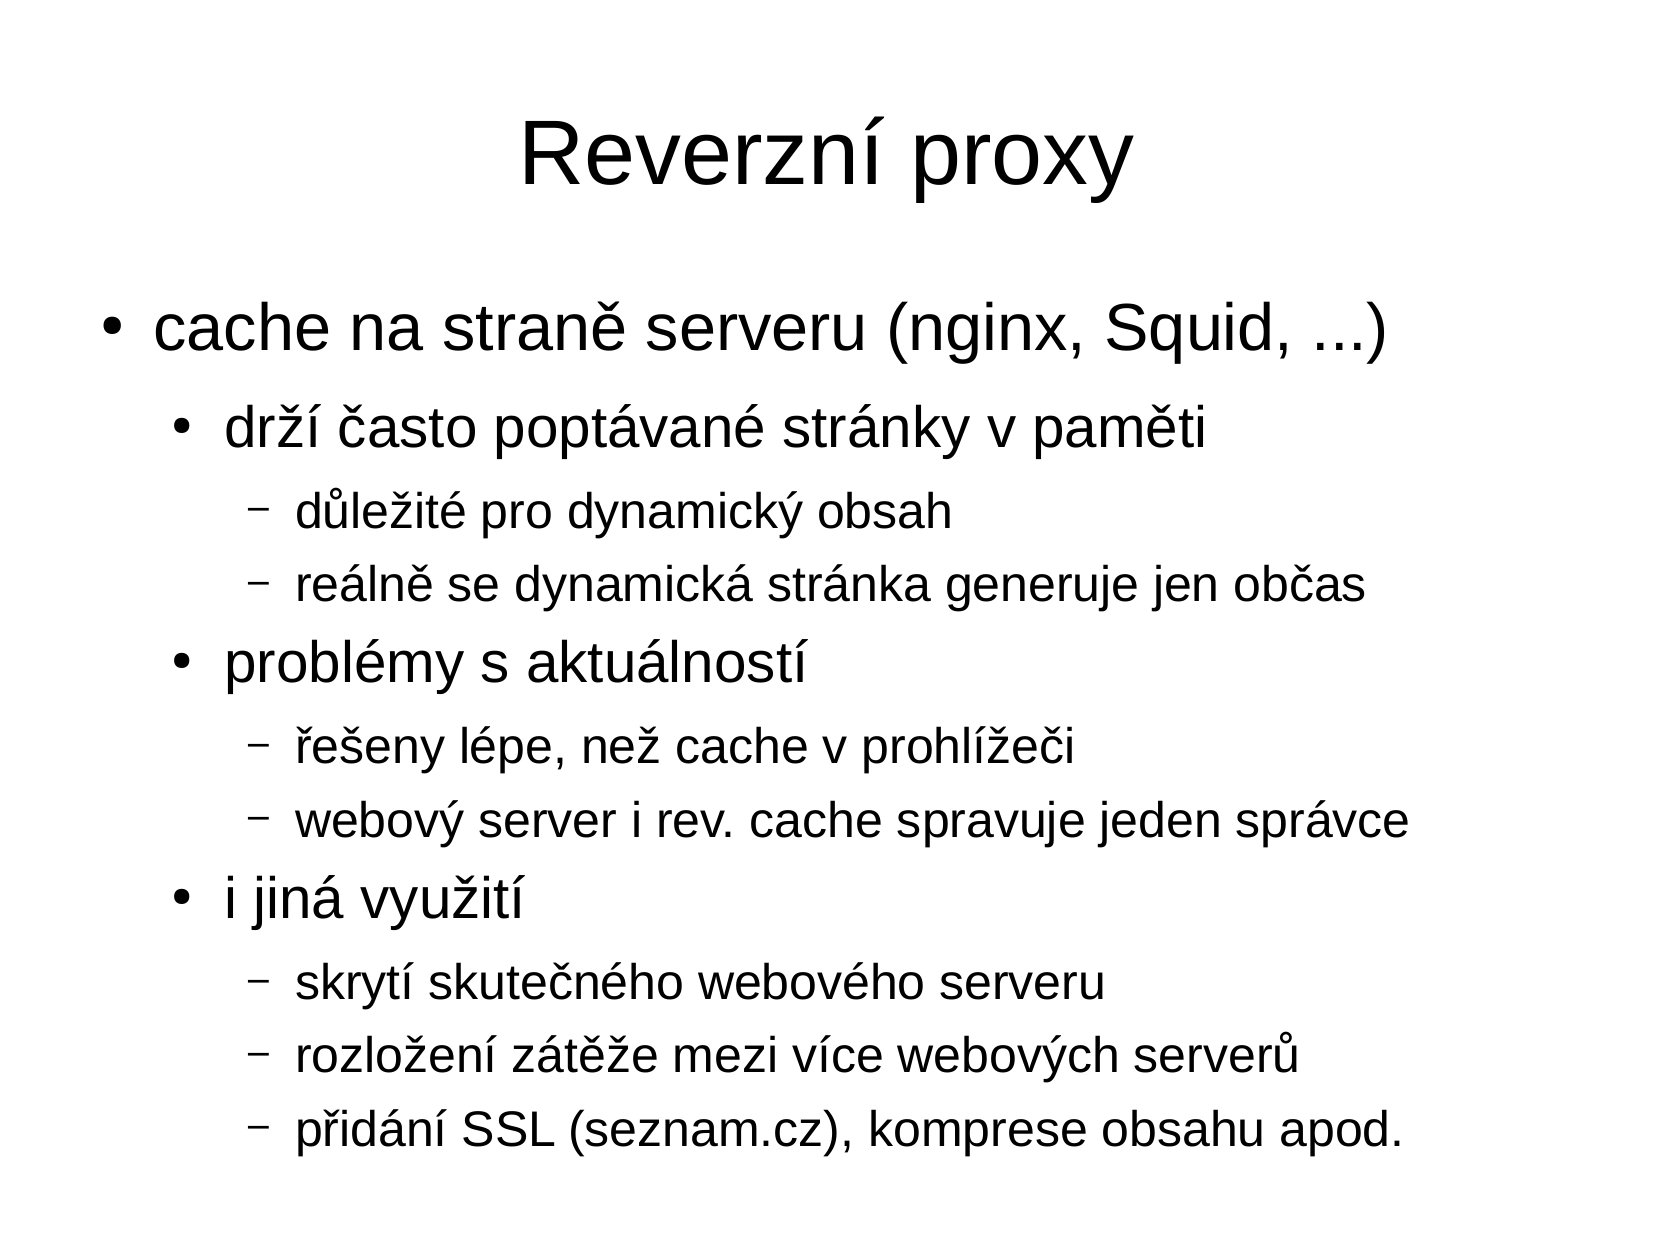

# Reverzní proxy
cache na straně serveru (nginx, Squid, ...)
drží často poptávané stránky v paměti
důležité pro dynamický obsah
reálně se dynamická stránka generuje jen občas
problémy s aktuálností
řešeny lépe, než cache v prohlížeči
webový server i rev. cache spravuje jeden správce
i jiná využití
skrytí skutečného webového serveru
rozložení zátěže mezi více webových serverů
přidání SSL (seznam.cz), komprese obsahu apod.